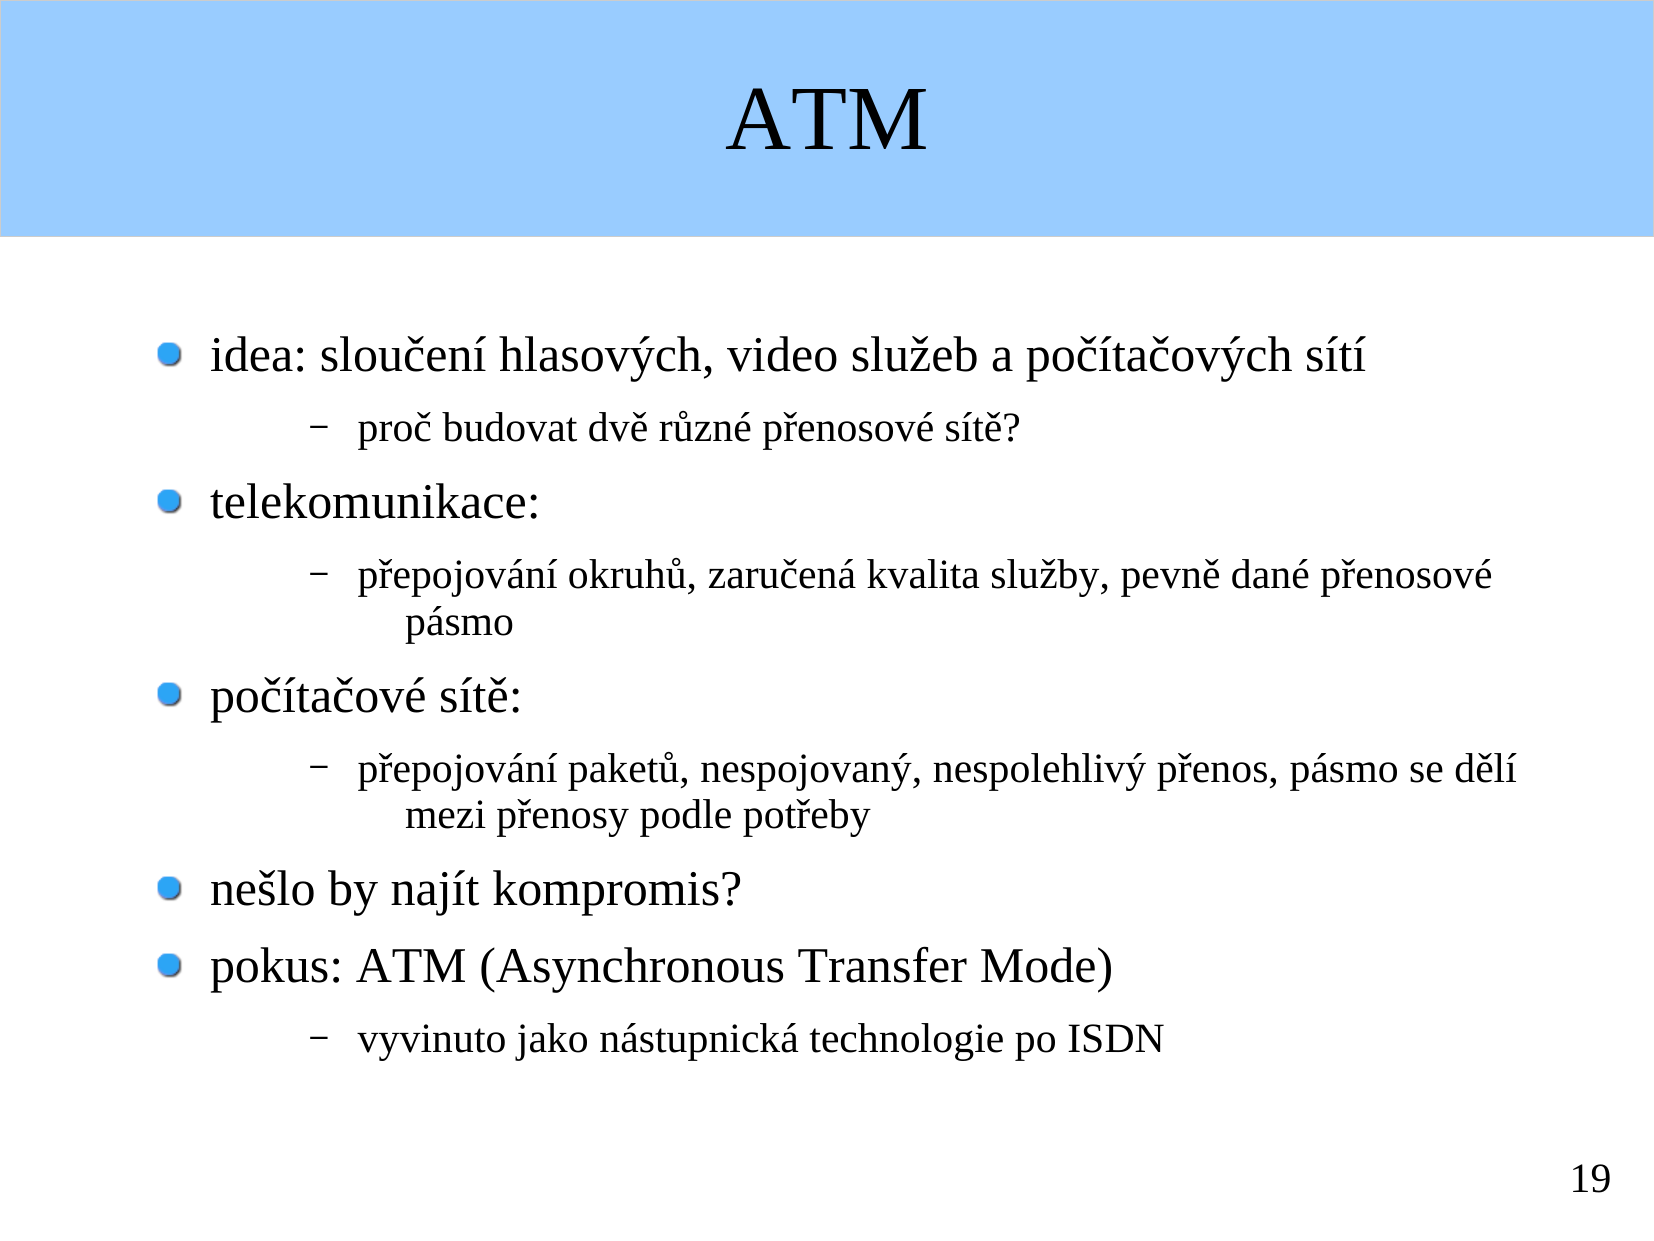

# ATM
idea: sloučení hlasových, video služeb a počítačových sítí
proč budovat dvě různé přenosové sítě?
telekomunikace:
přepojování okruhů, zaručená kvalita služby, pevně dané přenosové pásmo
počítačové sítě:
přepojování paketů, nespojovaný, nespolehlivý přenos, pásmo se dělí mezi přenosy podle potřeby
nešlo by najít kompromis?
pokus: ATM (Asynchronous Transfer Mode)
vyvinuto jako nástupnická technologie po ISDN